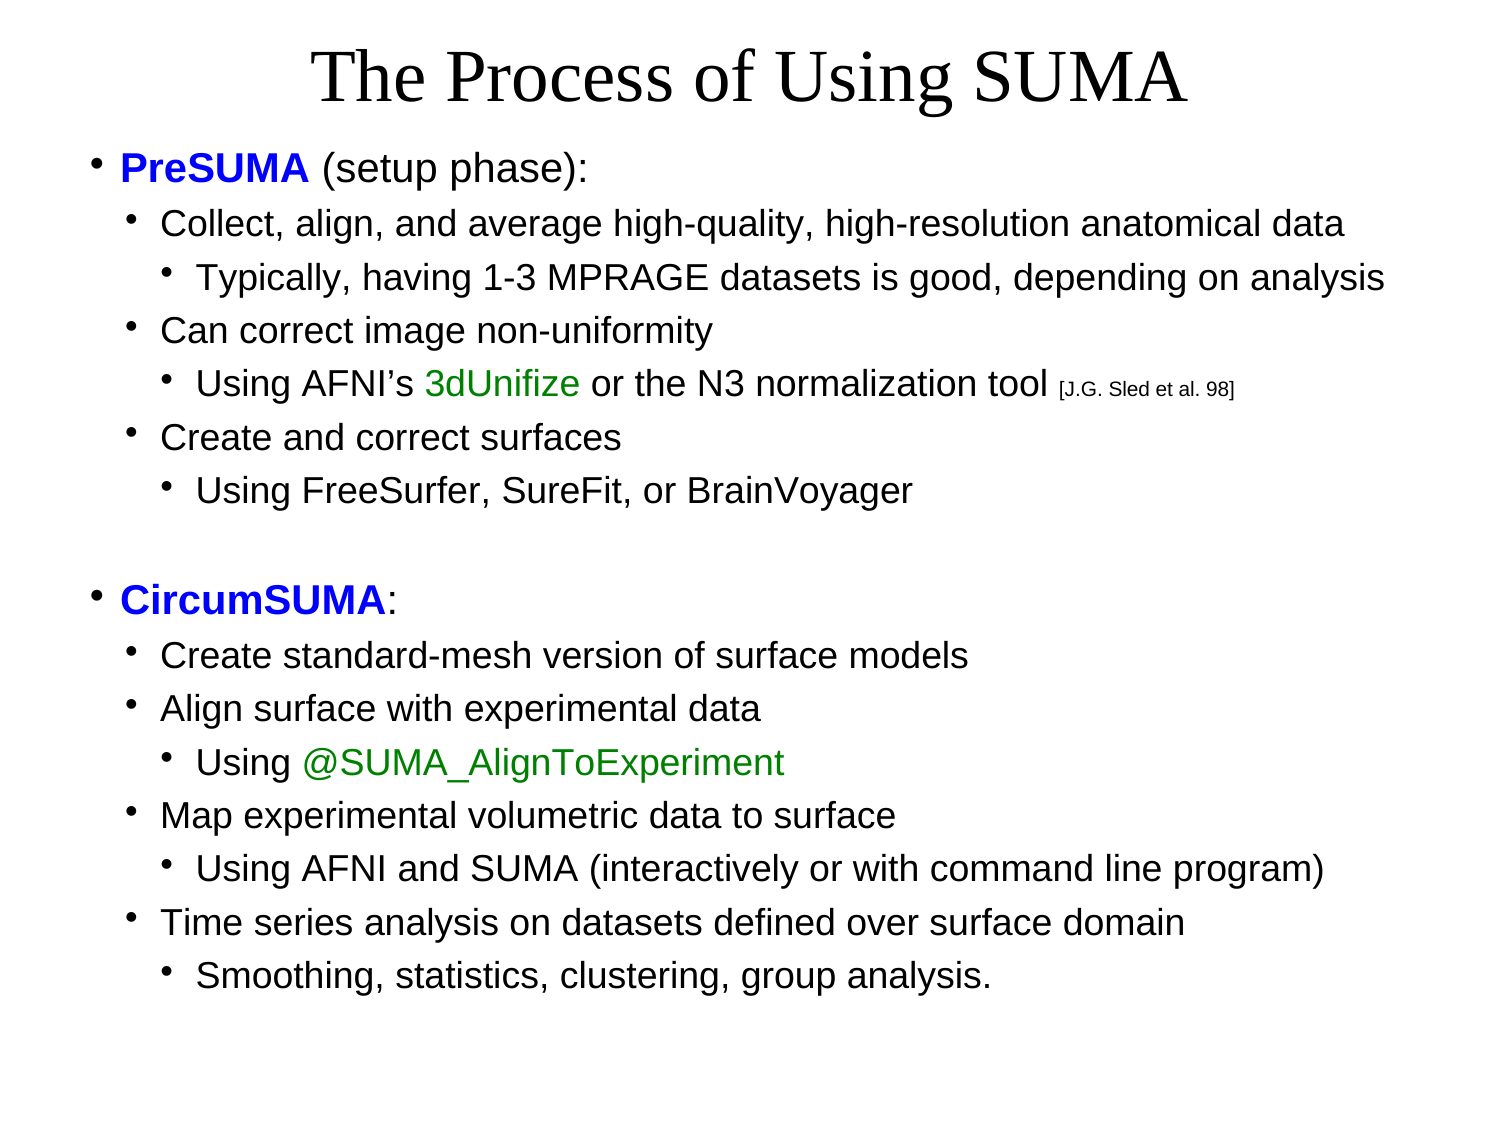

# The Process of Using SUMA
 PreSUMA (setup phase):
Collect, align, and average high-quality, high-resolution anatomical data
Typically, having 1-3 MPRAGE datasets is good, depending on analysis
Can correct image non-uniformity
Using AFNI’s 3dUnifize or the N3 normalization tool [J.G. Sled et al. 98]
Create and correct surfaces
Using FreeSurfer, SureFit, or BrainVoyager
 CircumSUMA:
Create standard-mesh version of surface models
Align surface with experimental data
Using @SUMA_AlignToExperiment
Map experimental volumetric data to surface
Using AFNI and SUMA (interactively or with command line program)
Time series analysis on datasets defined over surface domain
Smoothing, statistics, clustering, group analysis.